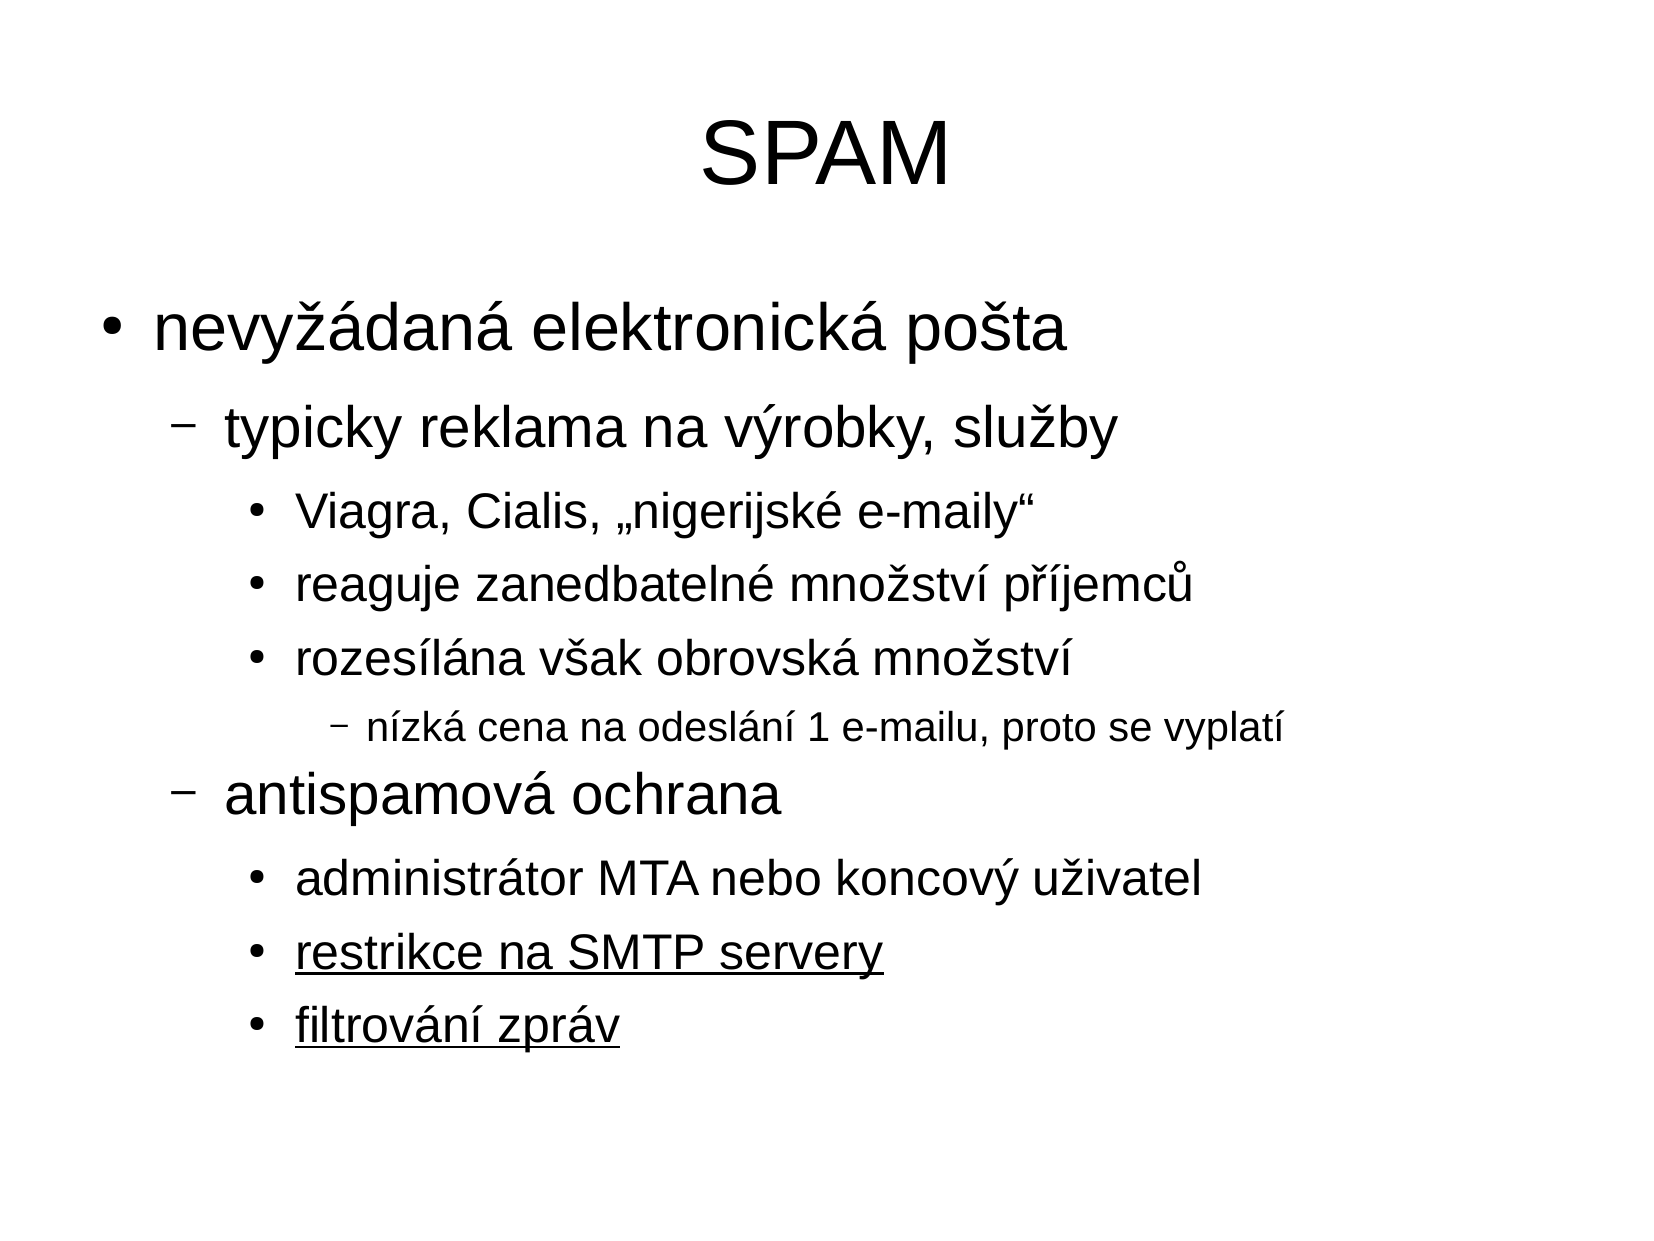

# SPAM
nevyžádaná elektronická pošta
typicky reklama na výrobky, služby
Viagra, Cialis, „nigerijské e-maily“
reaguje zanedbatelné množství příjemců
rozesílána však obrovská množství
nízká cena na odeslání 1 e-mailu, proto se vyplatí
antispamová ochrana
administrátor MTA nebo koncový uživatel
restrikce na SMTP servery
filtrování zpráv